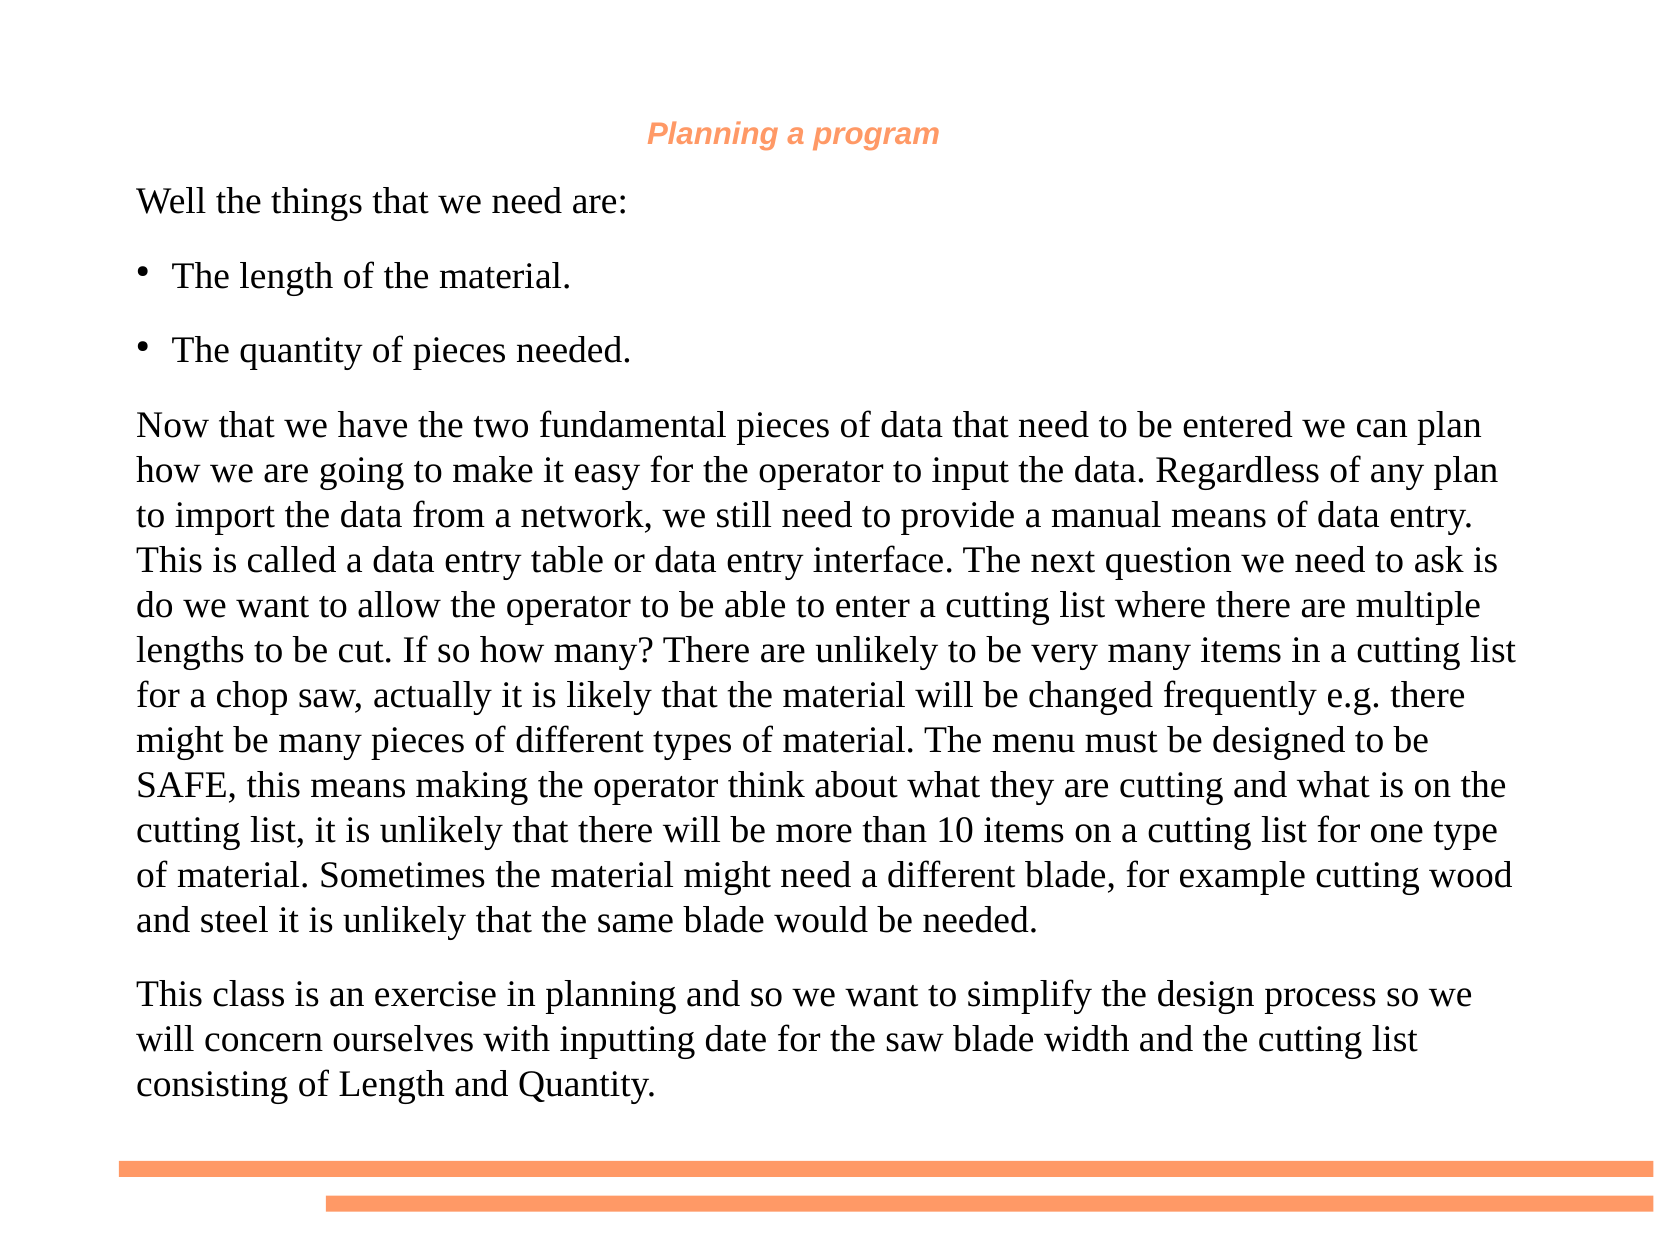

# Planning a program
Well the things that we need are:
The length of the material.
The quantity of pieces needed.
Now that we have the two fundamental pieces of data that need to be entered we can plan how we are going to make it easy for the operator to input the data. Regardless of any plan to import the data from a network, we still need to provide a manual means of data entry. This is called a data entry table or data entry interface. The next question we need to ask is do we want to allow the operator to be able to enter a cutting list where there are multiple lengths to be cut. If so how many? There are unlikely to be very many items in a cutting list for a chop saw, actually it is likely that the material will be changed frequently e.g. there might be many pieces of different types of material. The menu must be designed to be SAFE, this means making the operator think about what they are cutting and what is on the cutting list, it is unlikely that there will be more than 10 items on a cutting list for one type of material. Sometimes the material might need a different blade, for example cutting wood and steel it is unlikely that the same blade would be needed.
This class is an exercise in planning and so we want to simplify the design process so we will concern ourselves with inputting date for the saw blade width and the cutting list consisting of Length and Quantity.